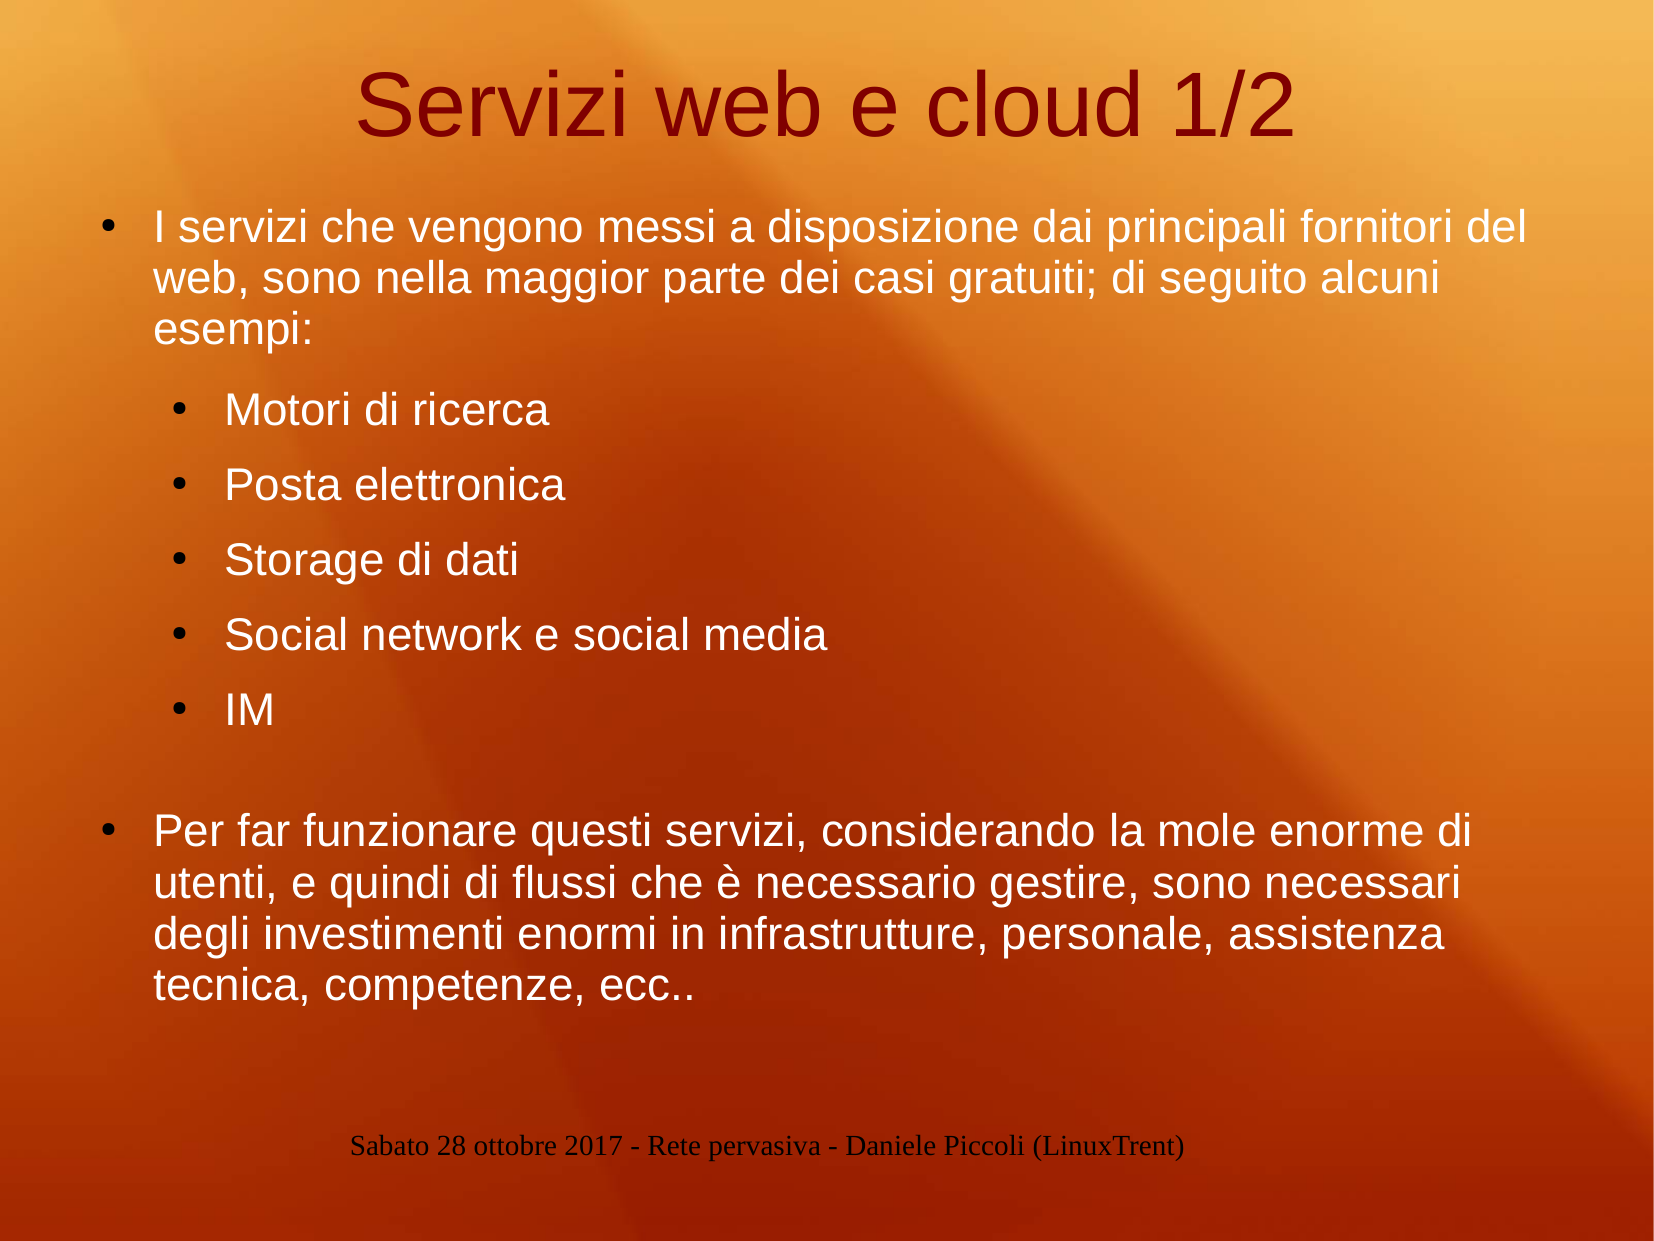

# Servizi web e cloud 1/2
I servizi che vengono messi a disposizione dai principali fornitori del web, sono nella maggior parte dei casi gratuiti; di seguito alcuni esempi:
Motori di ricerca
Posta elettronica
Storage di dati
Social network e social media
IM
Per far funzionare questi servizi, considerando la mole enorme di utenti, e quindi di flussi che è necessario gestire, sono necessari degli investimenti enormi in infrastrutture, personale, assistenza tecnica, competenze, ecc..
Sabato 28 ottobre 2017 - Rete pervasiva - Daniele Piccoli (LinuxTrent)